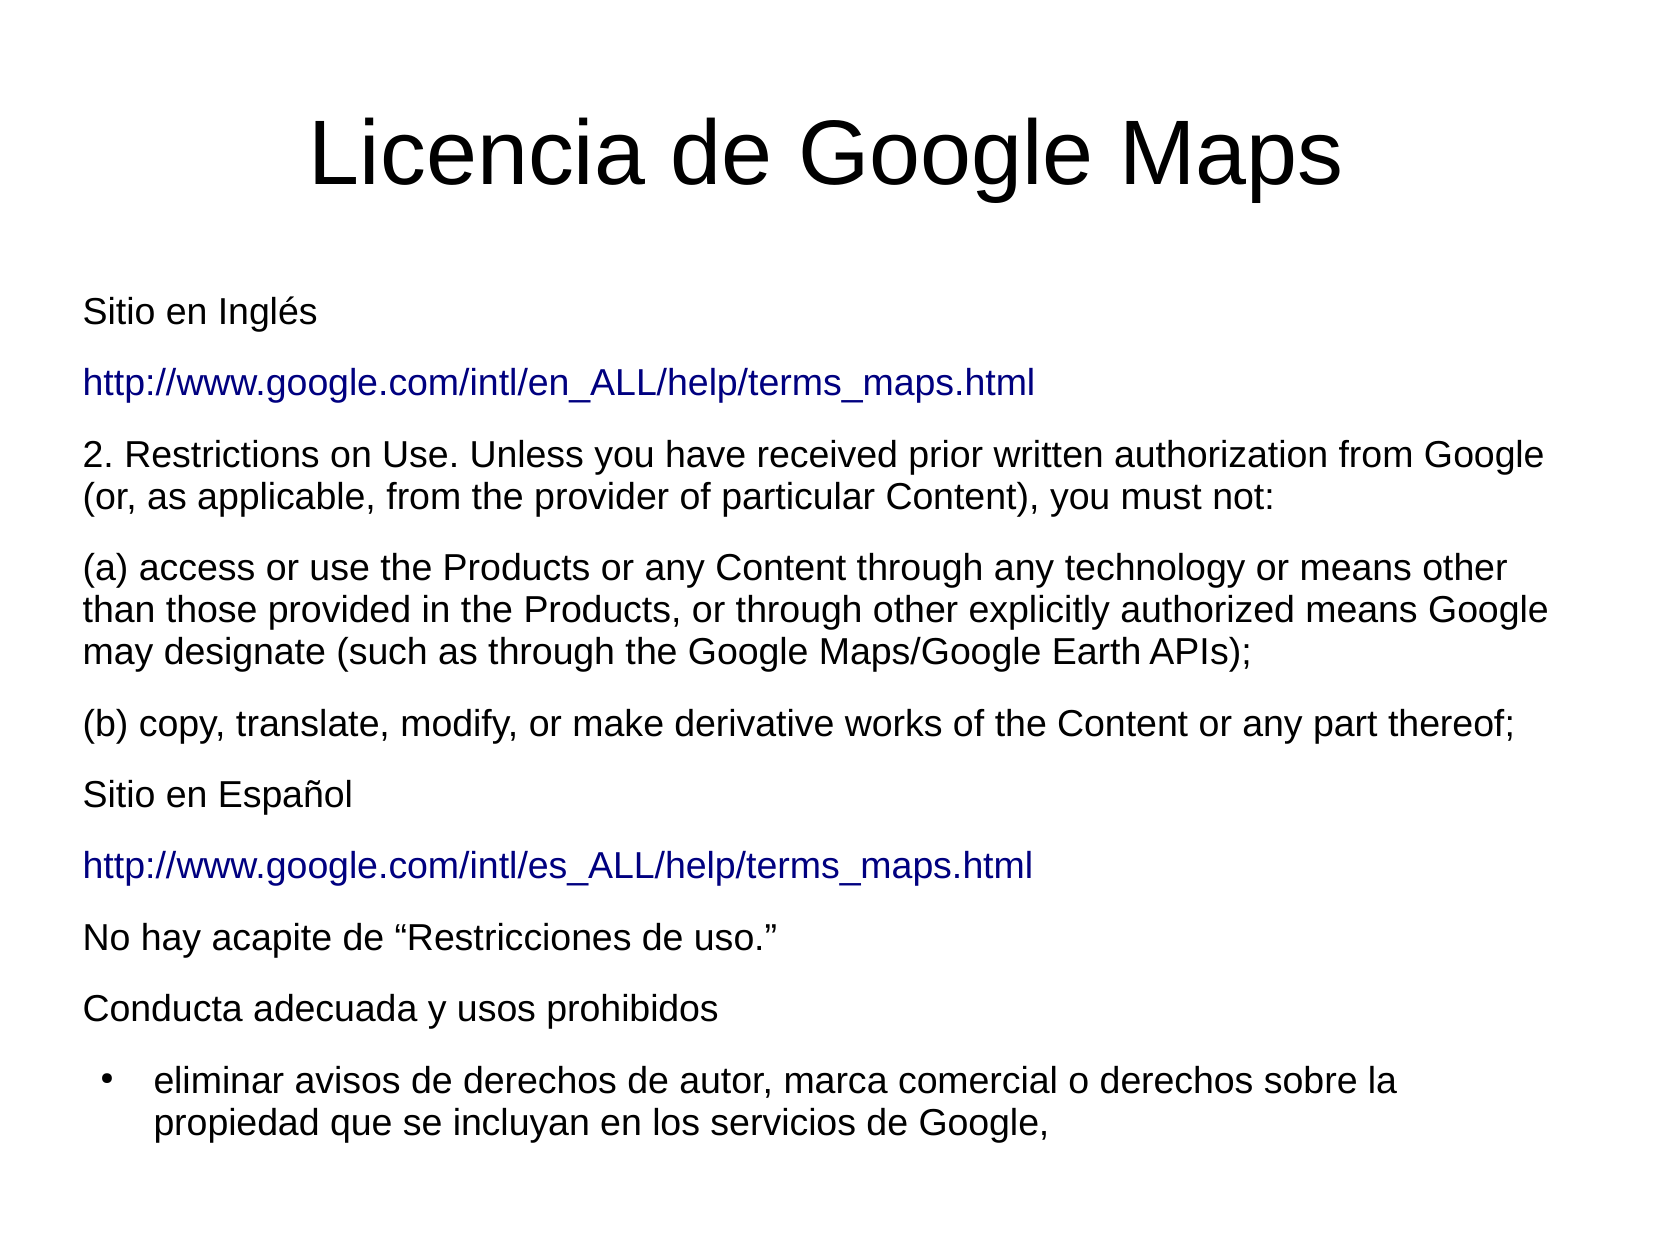

# Licencia de Google Maps
Sitio en Inglés
http://www.google.com/intl/en_ALL/help/terms_maps.html
2. Restrictions on Use. Unless you have received prior written authorization from Google (or, as applicable, from the provider of particular Content), you must not:
(a) access or use the Products or any Content through any technology or means other than those provided in the Products, or through other explicitly authorized means Google may designate (such as through the Google Maps/Google Earth APIs);
(b) copy, translate, modify, or make derivative works of the Content or any part thereof;
Sitio en Español
http://www.google.com/intl/es_ALL/help/terms_maps.html
No hay acapite de “Restricciones de uso.”
Conducta adecuada y usos prohibidos
eliminar avisos de derechos de autor, marca comercial o derechos sobre la propiedad que se incluyan en los servicios de Google,